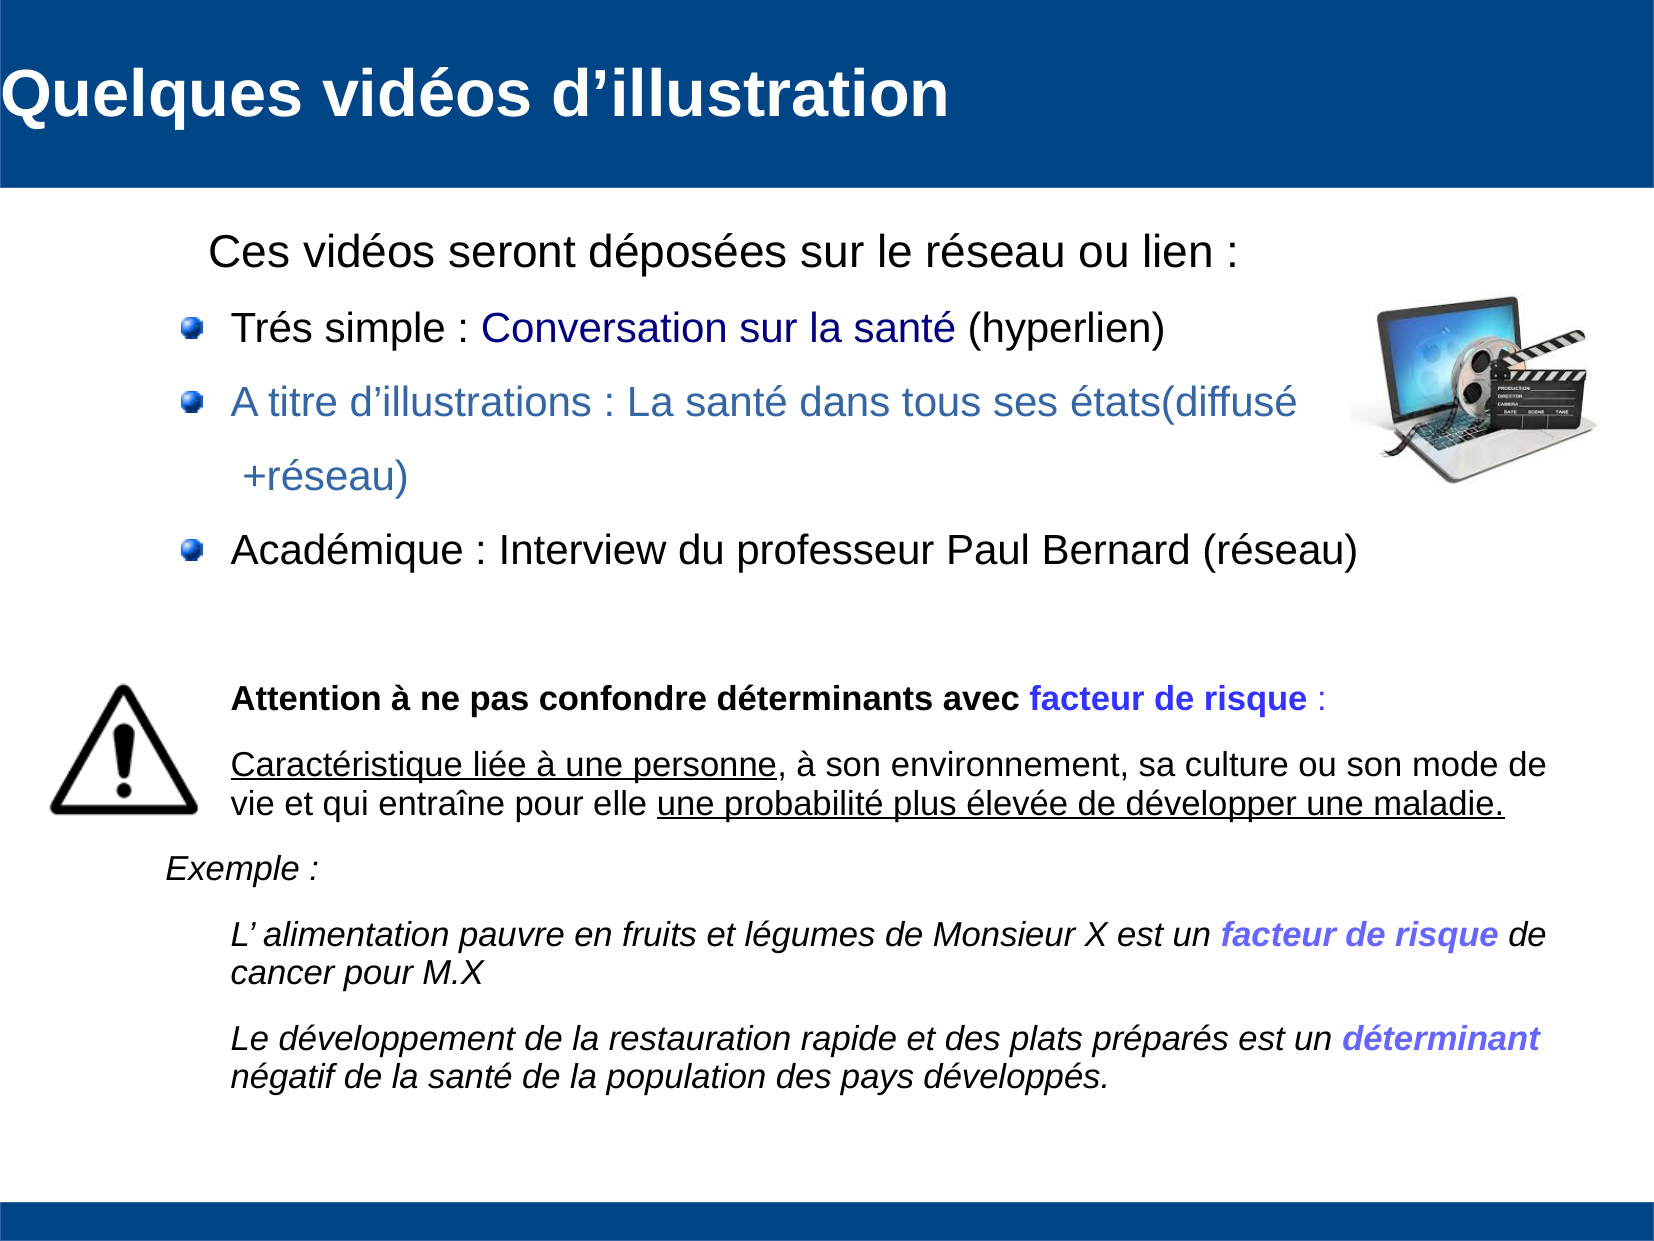

# Quelques vidéos d’illustration
Ces vidéos seront déposées sur le réseau ou lien :
Trés simple : Conversation sur la santé (hyperlien)
A titre d’illustrations : La santé dans tous ses états(diffusé
 +réseau)
Académique : Interview du professeur Paul Bernard (réseau)
Attention à ne pas confondre déterminants avec facteur de risque :
Caractéristique liée à une personne, à son environnement, sa culture ou son mode de vie et qui entraîne pour elle une probabilité plus élevée de développer une maladie.
Exemple :
L’ alimentation pauvre en fruits et légumes de Monsieur X est un facteur de risque de cancer pour M.X
Le développement de la restauration rapide et des plats préparés est un déterminant négatif de la santé de la population des pays développés.